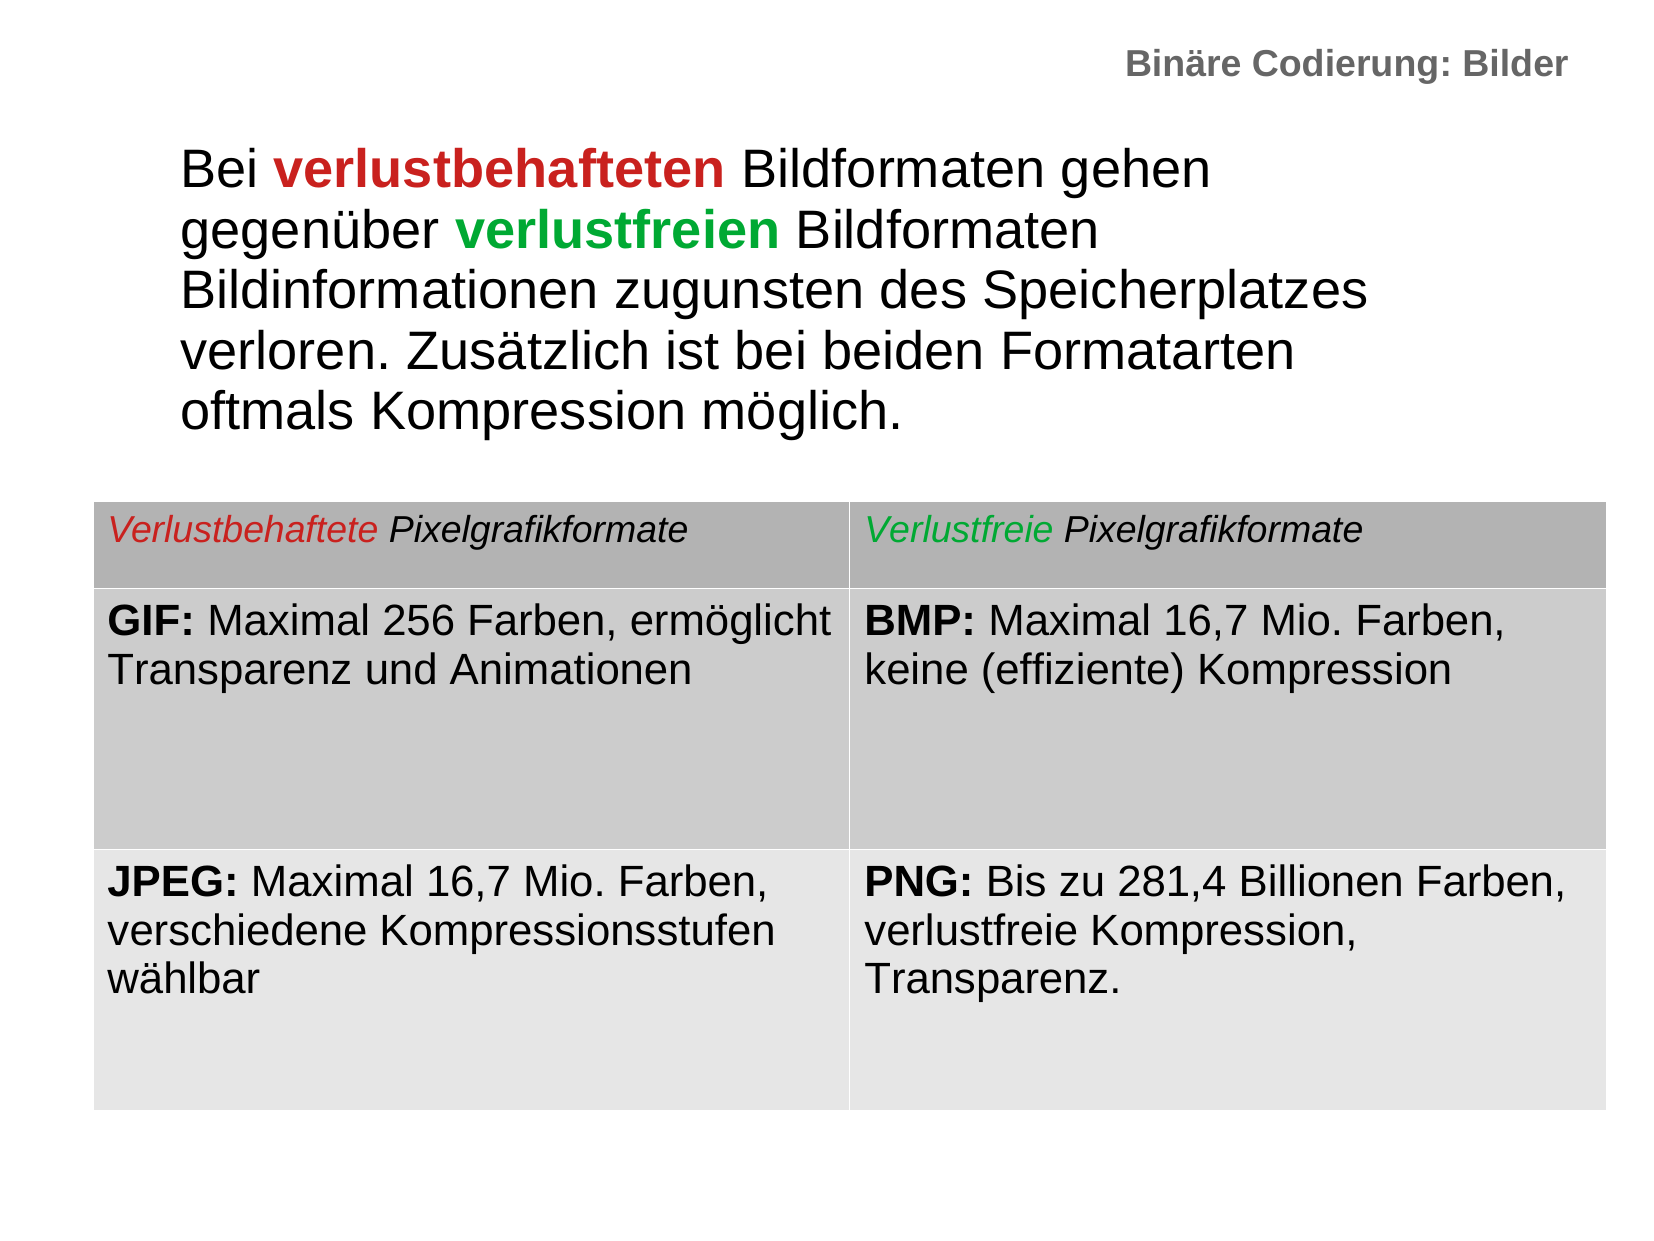

Binäre Codierung: Bilder
Bei verlustbehafteten Bildformaten gehen gegenüber verlustfreien Bildformaten Bildinformationen zugunsten des Speicherplatzes verloren. Zusätzlich ist bei beiden Formatarten oftmals Kompression möglich.
| Verlustbehaftete Pixelgrafikformate | Verlustfreie Pixelgrafikformate |
| --- | --- |
| GIF: Maximal 256 Farben, ermöglicht Transparenz und Animationen | BMP: Maximal 16,7 Mio. Farben, keine (effiziente) Kompression |
| JPEG: Maximal 16,7 Mio. Farben, verschiedene Kompressionsstufen wählbar | PNG: Bis zu 281,4 Billionen Farben, verlustfreie Kompression, Transparenz. |